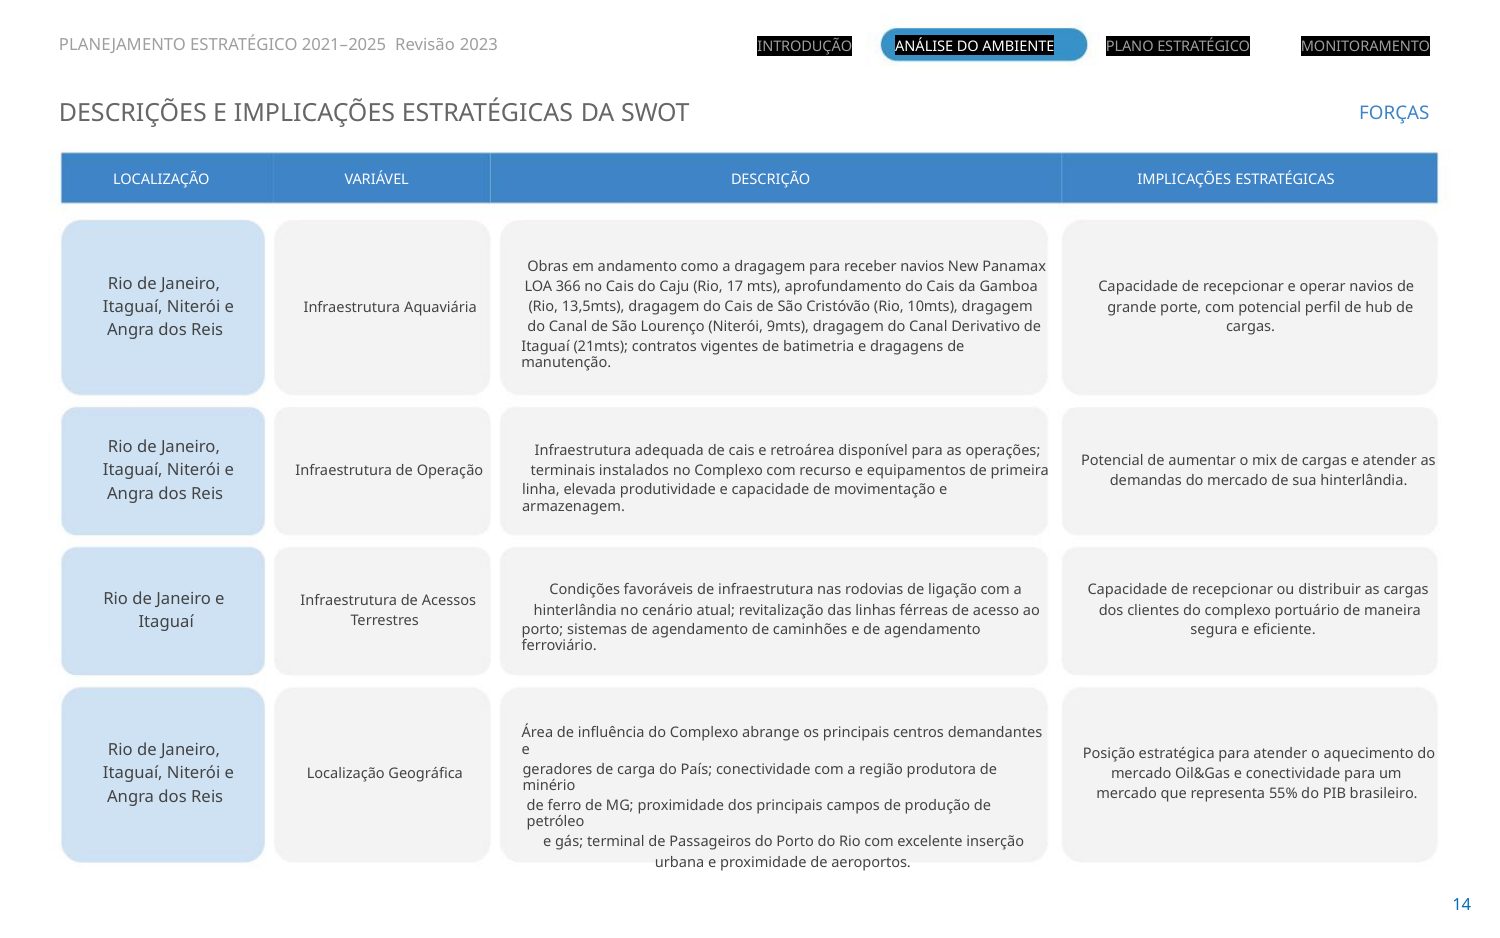

PLANEJAMENTO ESTRATÉGICO 2021–2025 Revisão 2023
ANÁLISE DO AMBIENTE
INTRODUÇÃO
PLANO ESTRATÉGICO
MONITORAMENTO
DESCRIÇÕES E IMPLICAÇÕES ESTRATÉGICAS DA SWOT
FORÇAS
LOCALIZAÇÃO
VARIÁVEL
DESCRIÇÃO
IMPLICAÇÕES ESTRATÉGICAS
Obras em andamento como a dragagem para receber navios New Panamax
LOA 366 no Cais do Caju (Rio, 17 mts), aprofundamento do Cais da Gamboa
(Rio, 13,5mts), dragagem do Cais de São Cristóvão (Rio, 10mts), dragagem
do Canal de São Lourenço (Niterói, 9mts), dragagem do Canal Derivativo de
Itaguaí (21mts); contratos vigentes de batimetria e dragagens de manutenção.
Rio de Janeiro,
Itaguaí, Niterói e
Angra dos Reis
Capacidade de recepcionar e operar navios de
grande porte, com potencial perfil de hub de
cargas.
Infraestrutura Aquaviária
Rio de Janeiro,
Itaguaí, Niterói e
Angra dos Reis
Infraestrutura adequada de cais e retroárea disponível para as operações;
terminais instalados no Complexo com recurso e equipamentos de primeira
linha, elevada produtividade e capacidade de movimentação e armazenagem.
Potencial de aumentar o mix de cargas e atender as
demandas do mercado de sua hinterlândia.
Infraestrutura de Operação
Condições favoráveis de infraestrutura nas rodovias de ligação com a
hinterlândia no cenário atual; revitalização das linhas férreas de acesso ao
porto; sistemas de agendamento de caminhões e de agendamento ferroviário.
Capacidade de recepcionar ou distribuir as cargas
dos clientes do complexo portuário de maneira
segura e eficiente.
Rio de Janeiro e
Itaguaí
Infraestrutura de Acessos
Terrestres
Área de influência do Complexo abrange os principais centros demandantes e
geradores de carga do País; conectividade com a região produtora de minério
de ferro de MG; proximidade dos principais campos de produção de petróleo
e gás; terminal de Passageiros do Porto do Rio com excelente inserção
urbana e proximidade de aeroportos.
Rio de Janeiro,
Itaguaí, Niterói e
Angra dos Reis
Posição estratégica para atender o aquecimento do
mercado Oil&Gas e conectividade para um
Localização Geográfica
mercado que representa 55% do PIB brasileiro.
14